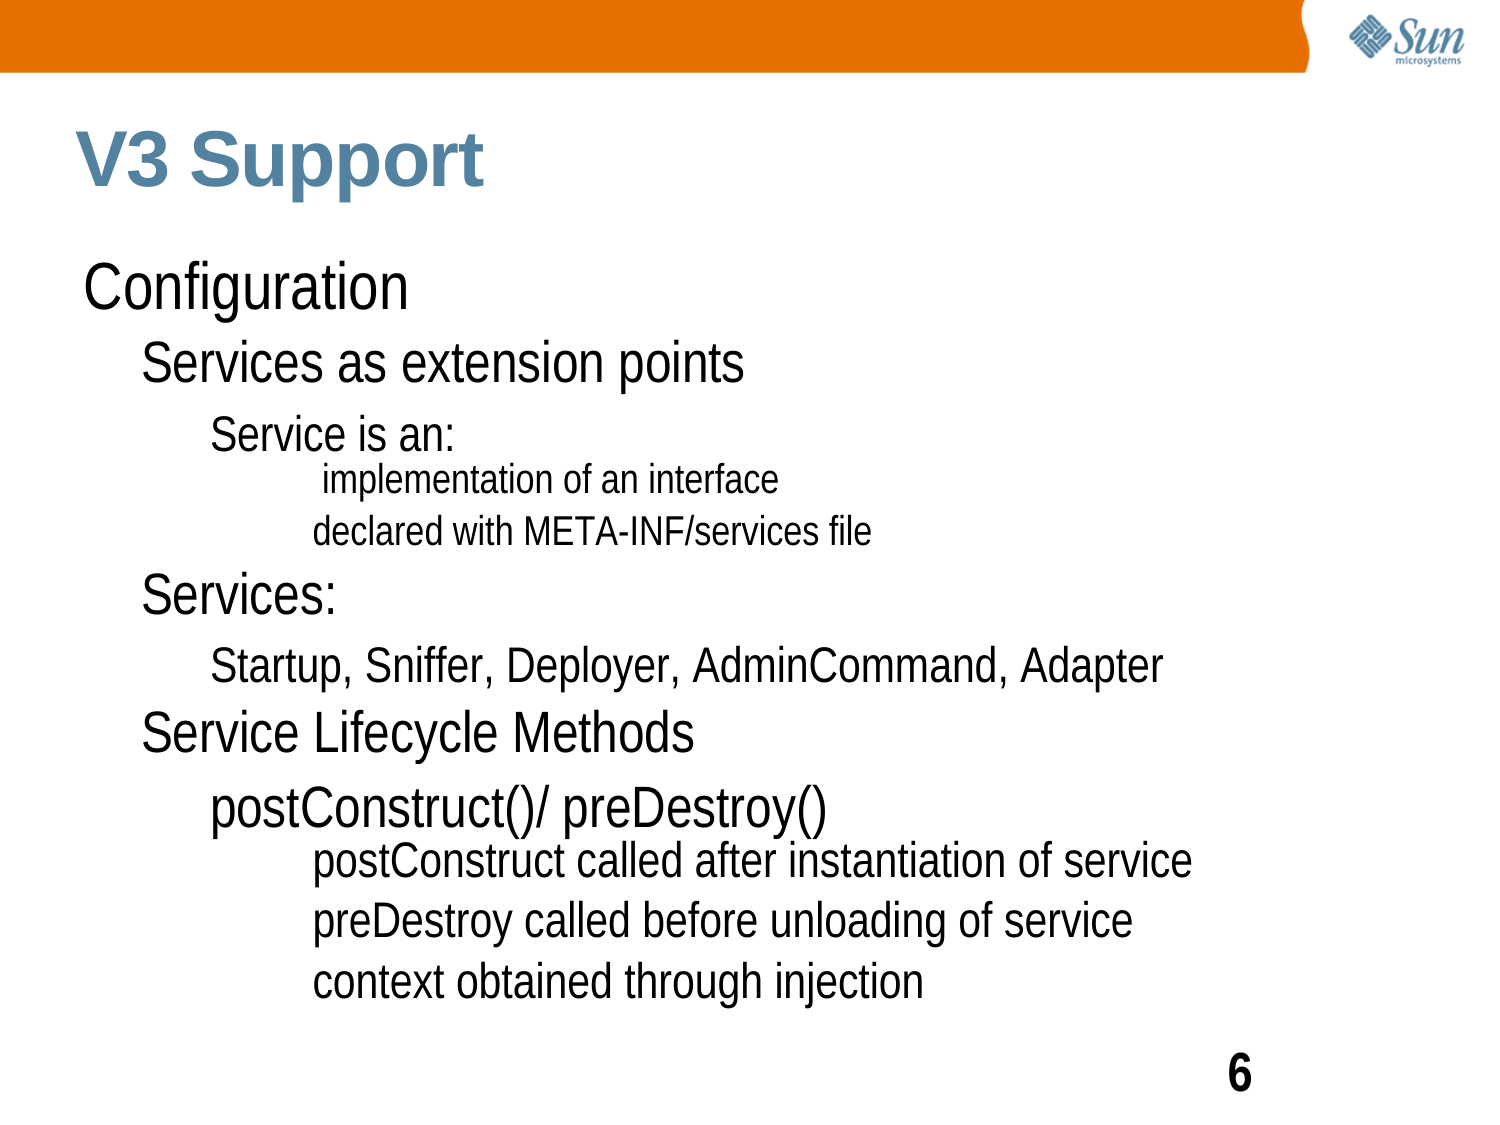

# V3 Support
Configuration
Services as extension points
Service is an:
 implementation of an interface
declared with META-INF/services file
Services:
Startup, Sniffer, Deployer, AdminCommand, Adapter
Service Lifecycle Methods
postConstruct()/ preDestroy()
postConstruct called after instantiation of service
preDestroy called before unloading of service
context obtained through injection